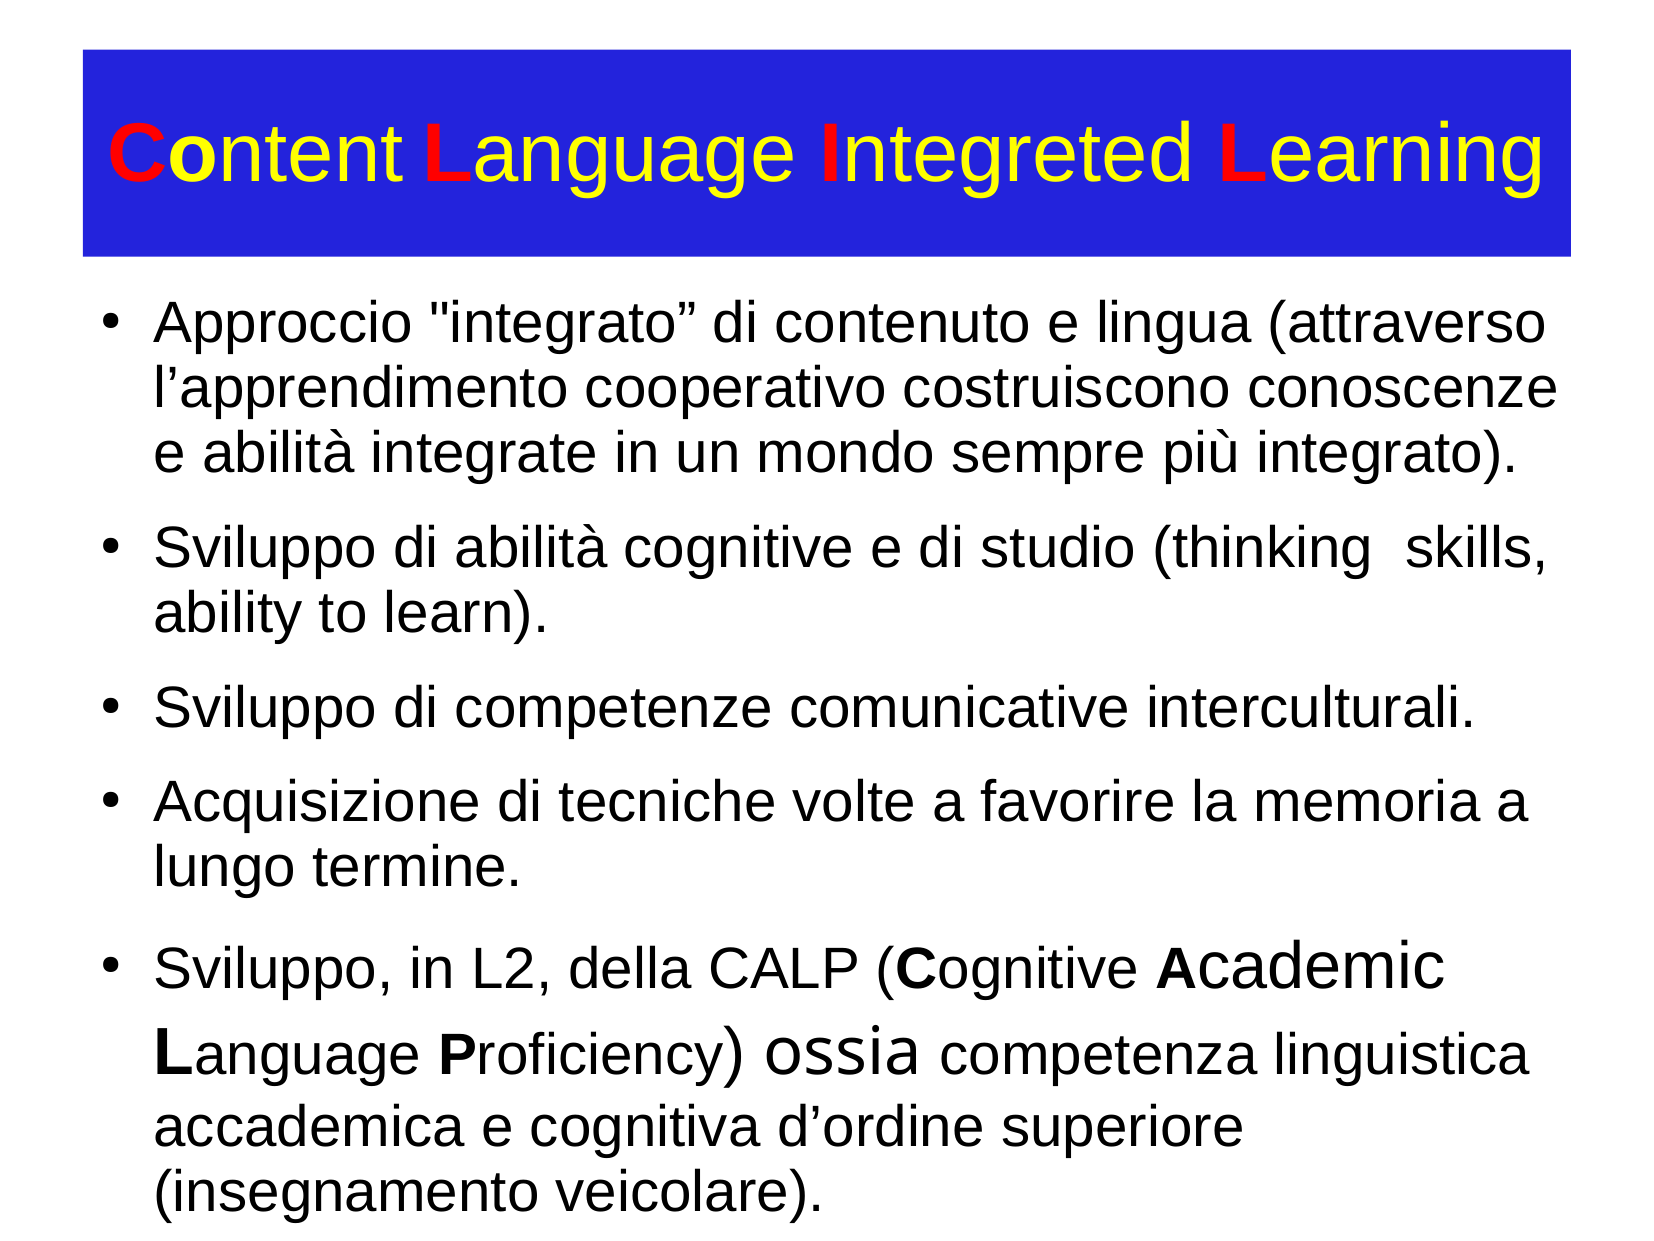

Content Language Integreted Learning
#
Approccio "integrato” di contenuto e lingua (attraverso l’apprendimento cooperativo costruiscono conoscenze e abilità integrate in un mondo sempre più integrato).
Sviluppo di abilità cognitive e di studio (thinking skills, ability to learn).
Sviluppo di competenze comunicative interculturali.
Acquisizione di tecniche volte a favorire la memoria a lungo termine.
Sviluppo, in L2, della CALP (Cognitive Academic Language Proficiency) ossia competenza linguistica accademica e cognitiva d’ordine superiore (insegnamento veicolare).